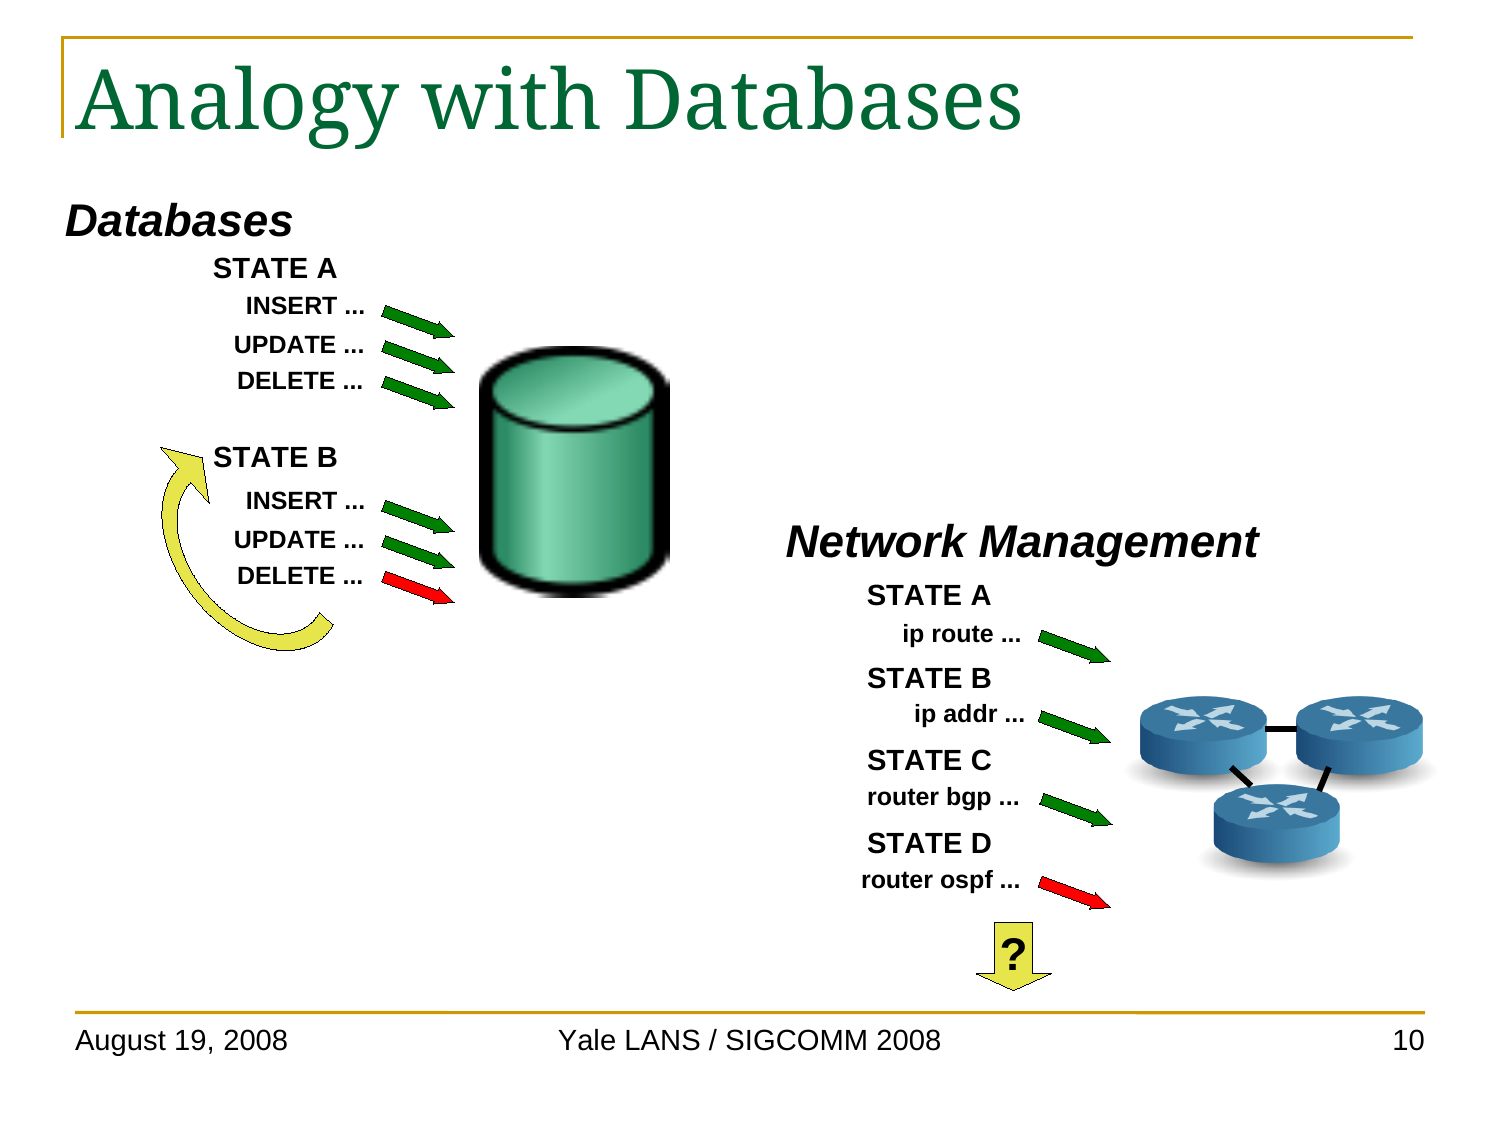

# Analogy with Databases
Databases
STATE A
INSERT ...
UPDATE ...
DELETE ...
STATE B
INSERT ...
UPDATE ...
DELETE ...
Network Management
STATE A
ip route ...
STATE B
ip addr ...
STATE C
router bgp ...
STATE D
router ospf ...
?
August 19, 2008
Yale LANS / SIGCOMM 2008
10